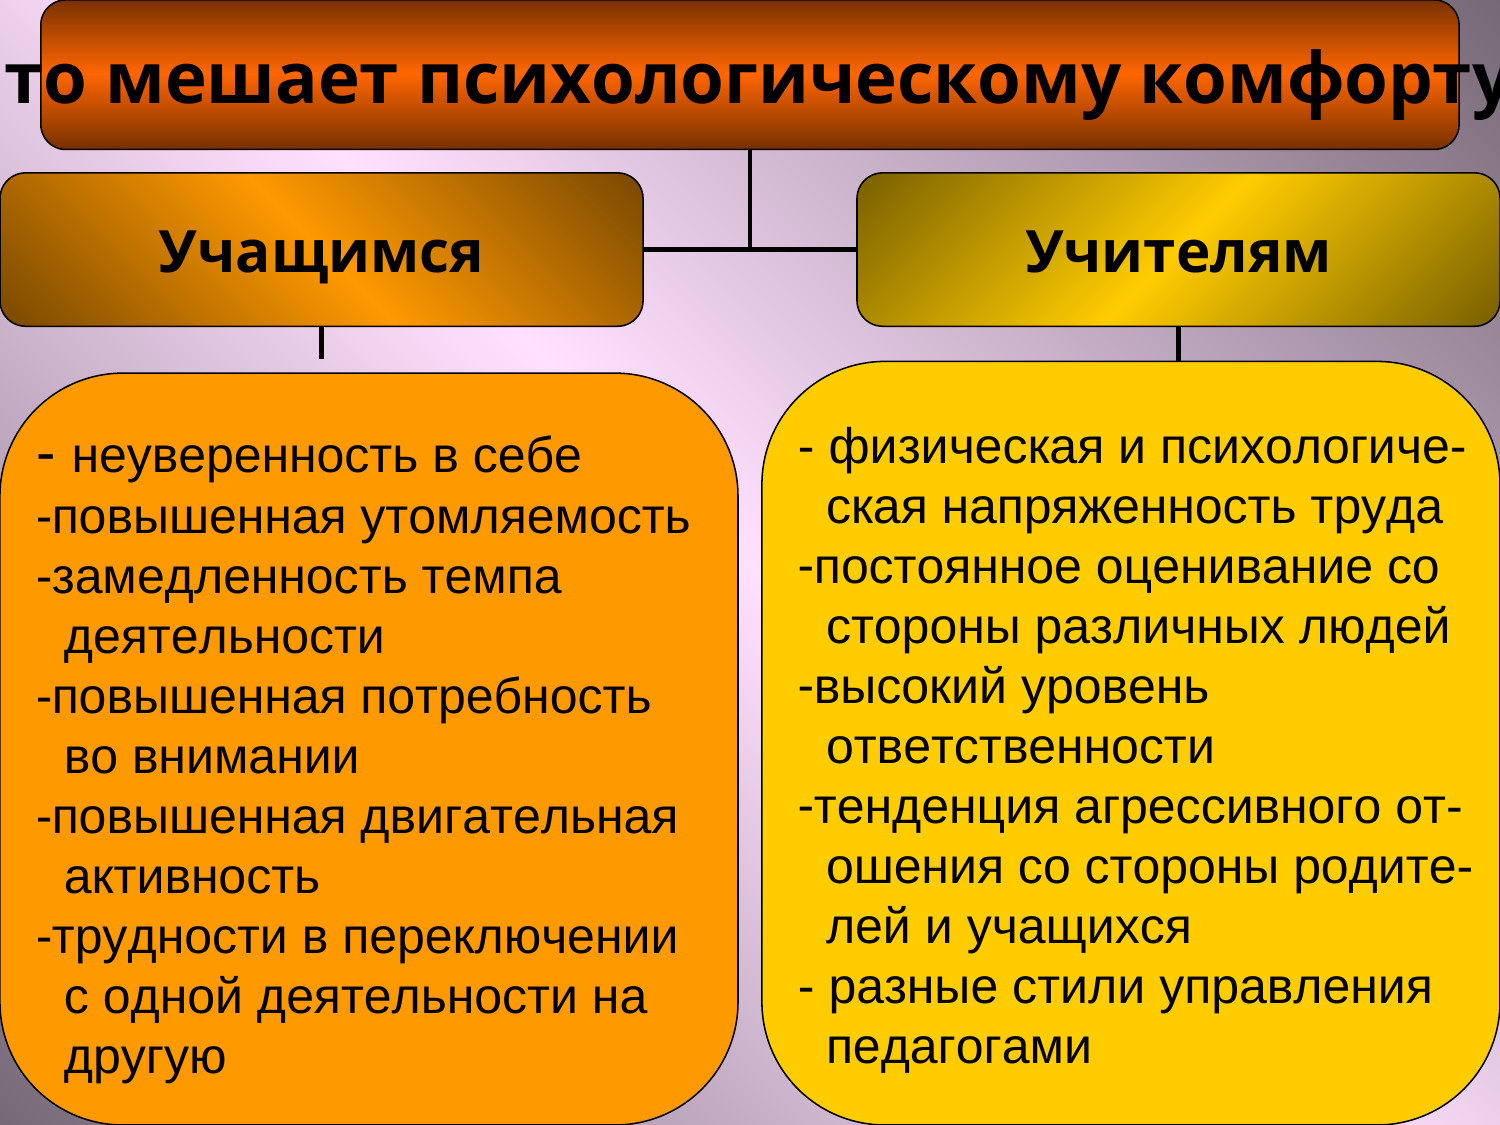

Что мешает психологическому комфорту?
Учащимся
Учителям
- физическая и психологиче-
 ская напряженность труда
постоянное оценивание со
 стороны различных людей
высокий уровень
 ответственности
тенденция агрессивного от-
 ошения со стороны родите-
 лей и учащихся
- разные стили управления
 педагогами
- неуверенность в себе
повышенная утомляемость
замедленность темпа
 деятельности
повышенная потребность
 во внимании
повышенная двигательная
 активность
трудности в переключении
 с одной деятельности на
 другую